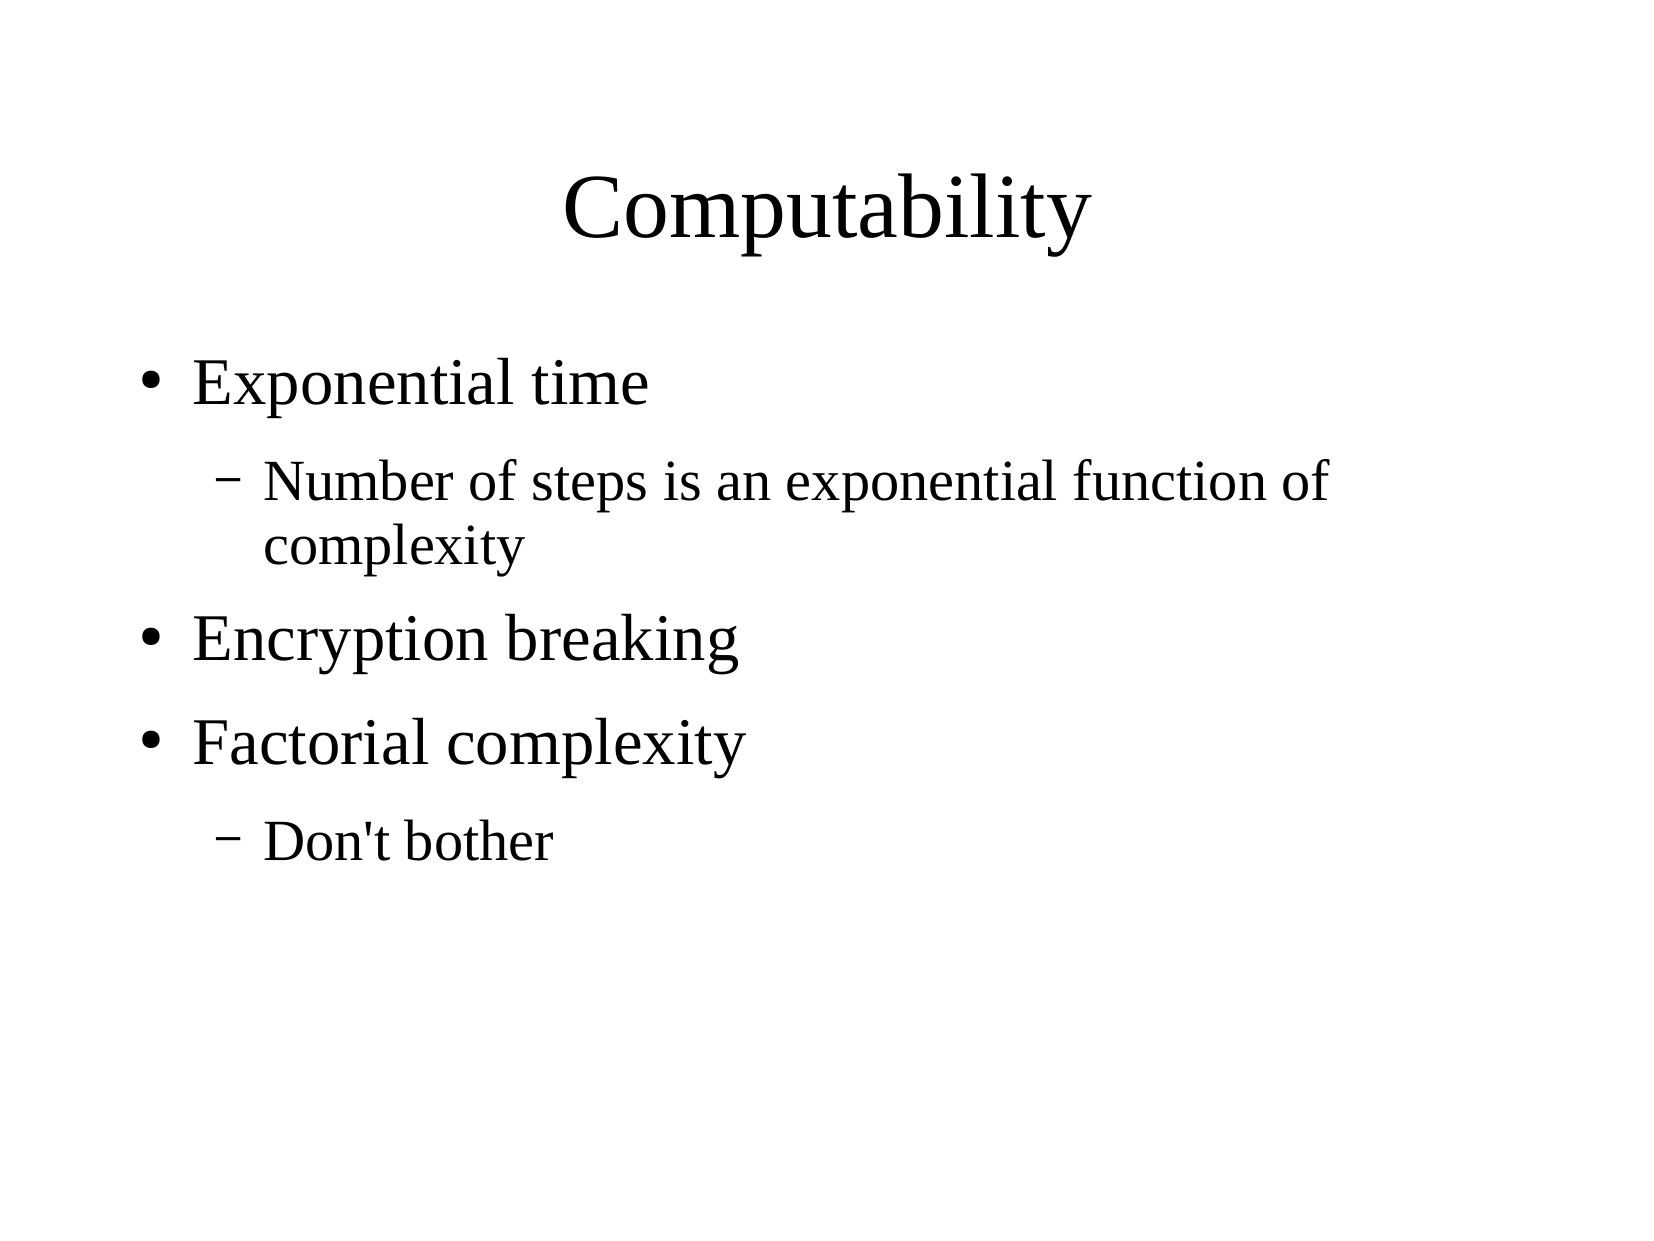

# Computability
Exponential time
Number of steps is an exponential function of complexity
Encryption breaking
Factorial complexity
Don't bother